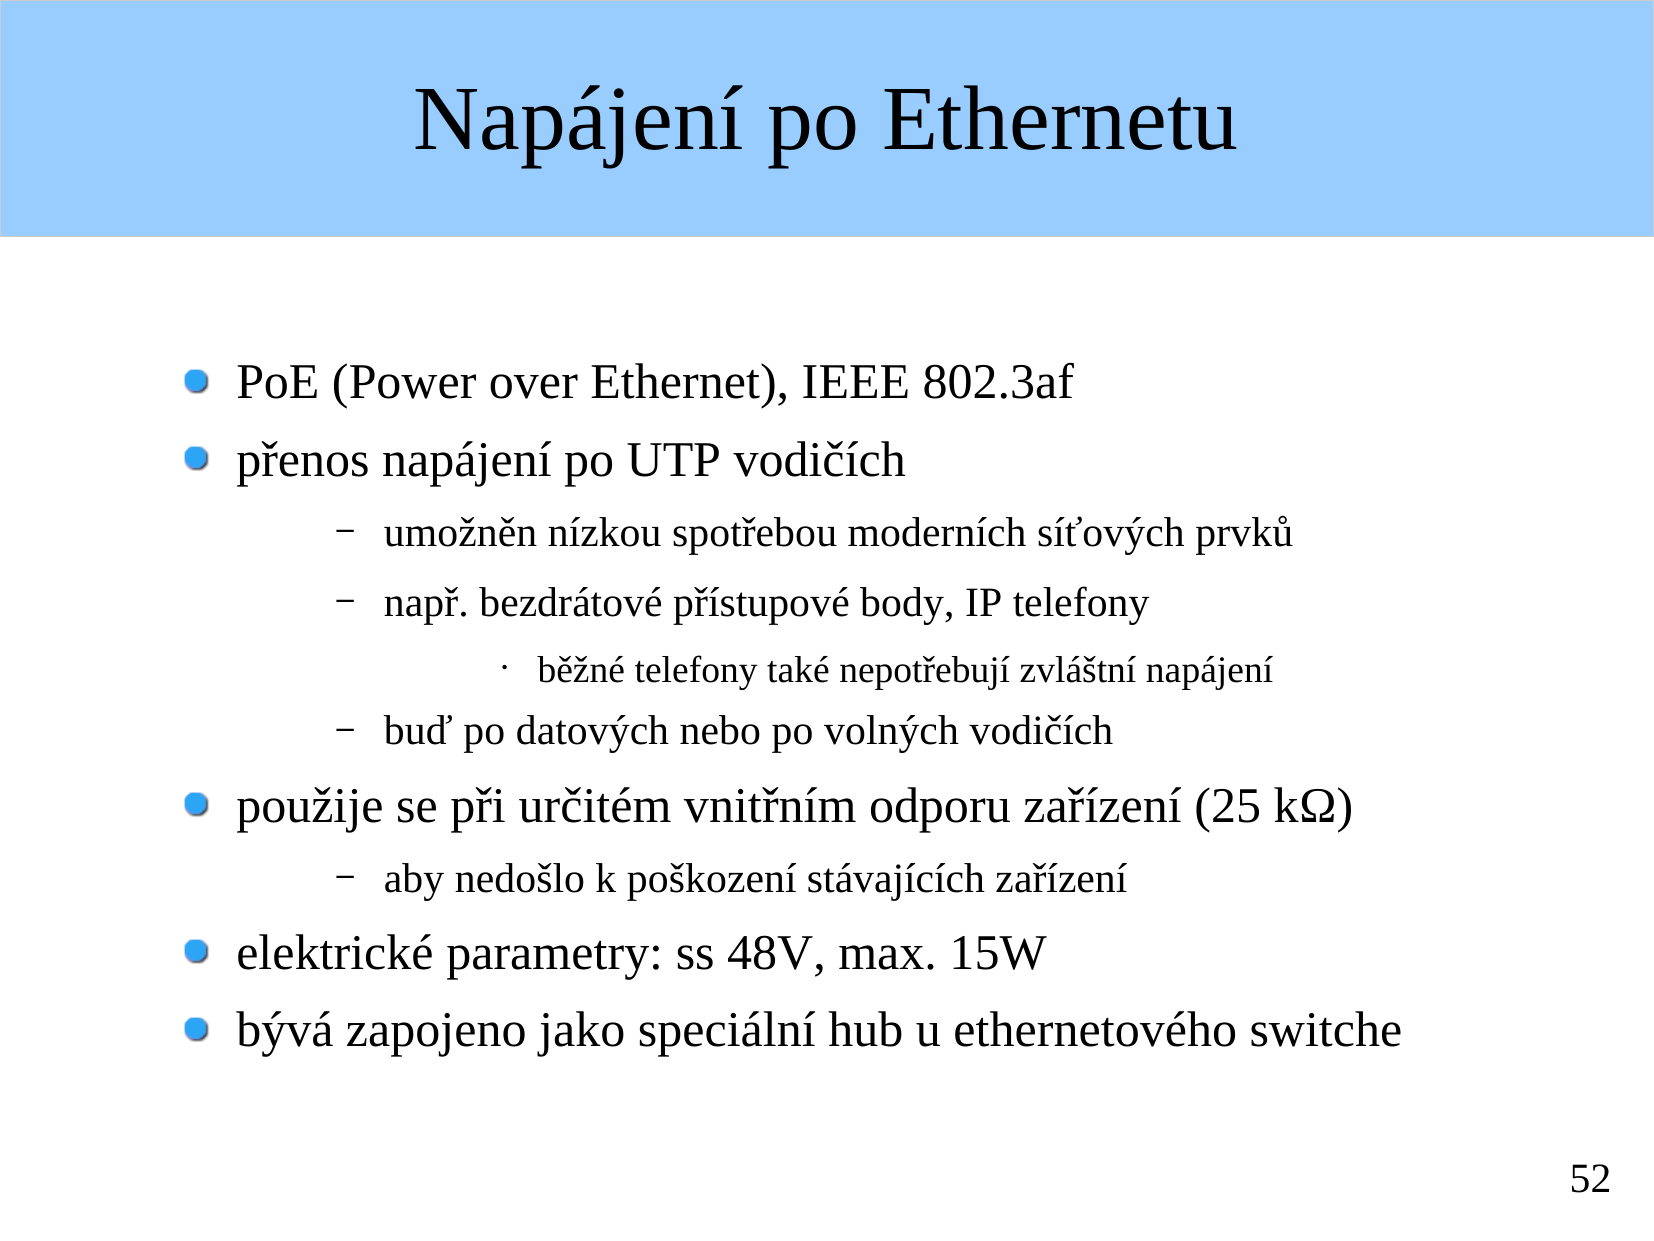

# Napájení po Ethernetu
PoE (Power over Ethernet), IEEE 802.3af
přenos napájení po UTP vodičích
umožněn nízkou spotřebou moderních síťových prvků
např. bezdrátové přístupové body, IP telefony
běžné telefony také nepotřebují zvláštní napájení
buď po datových nebo po volných vodičích
použije se při určitém vnitřním odporu zařízení (25 kΩ)
aby nedošlo k poškození stávajících zařízení
elektrické parametry: ss 48V, max. 15W
bývá zapojeno jako speciální hub u ethernetového switche